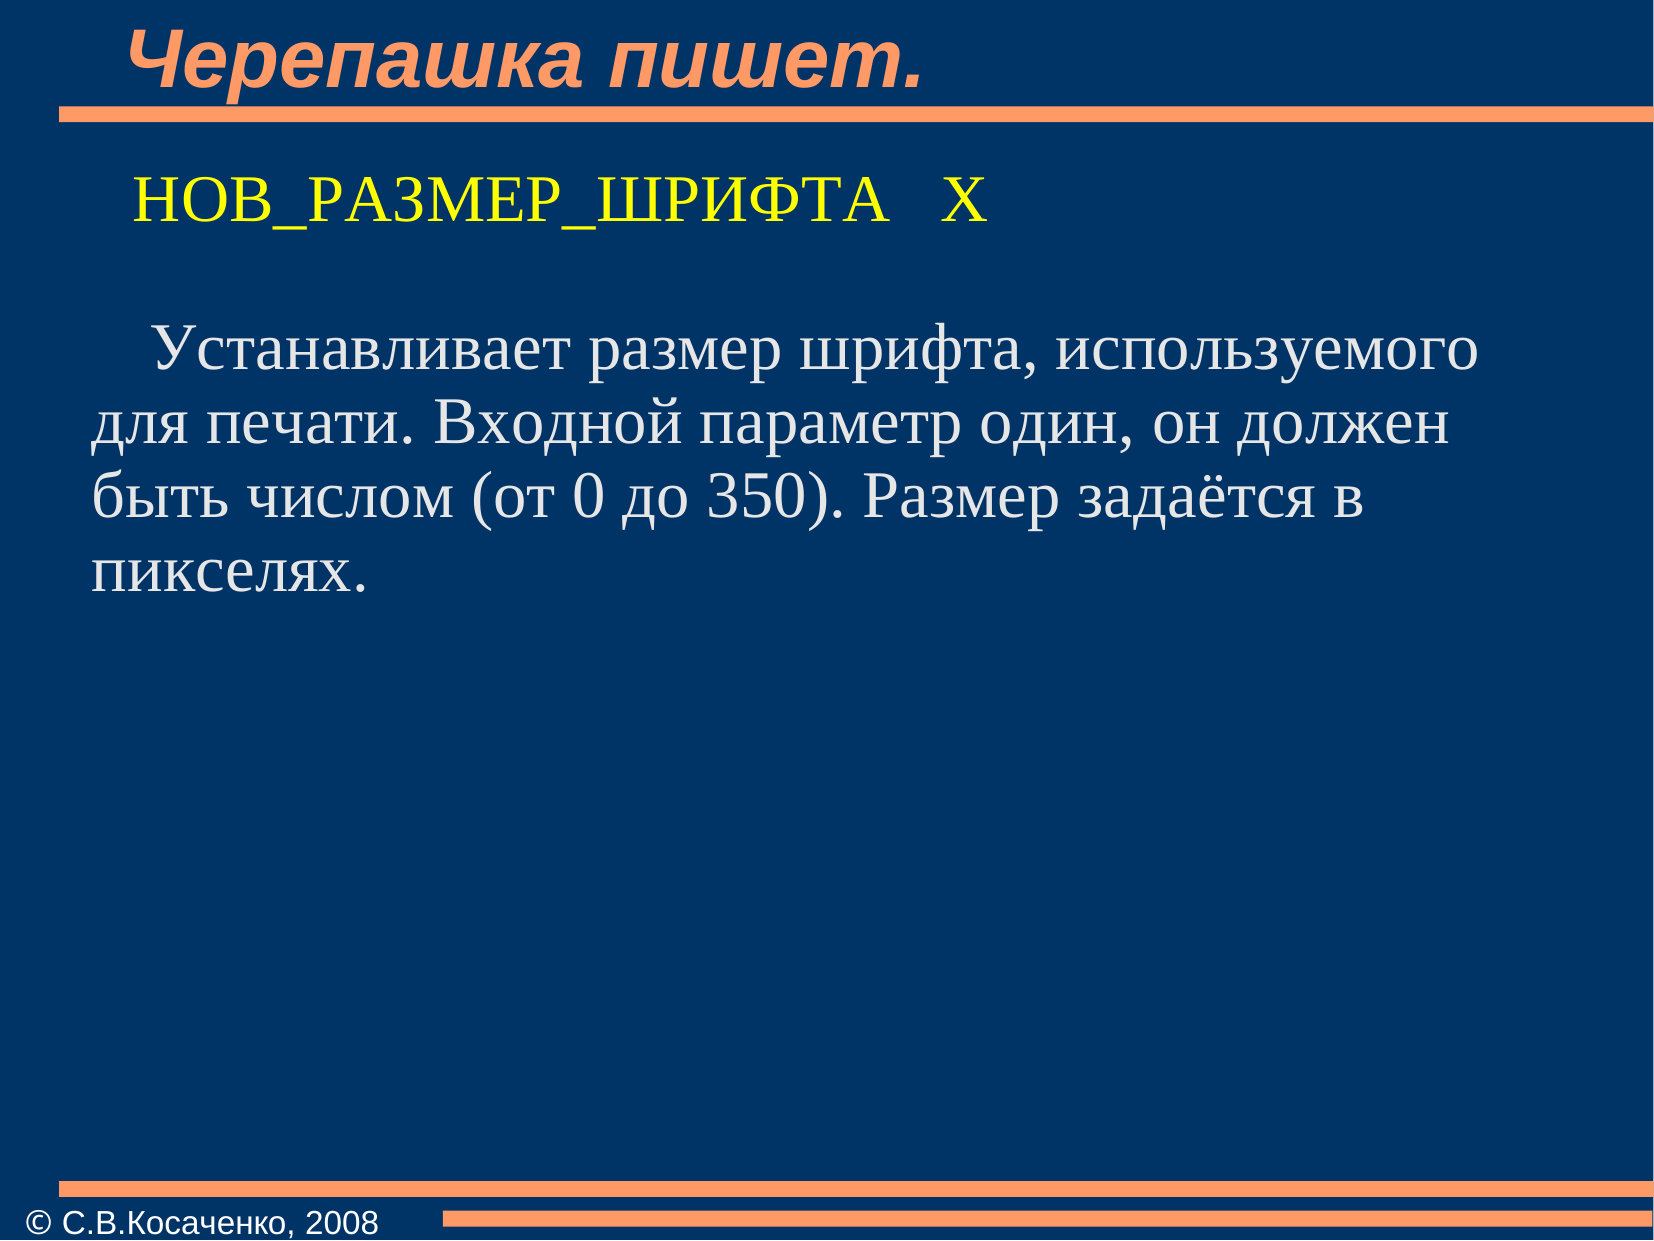

# Черепашка пишет.
НОВ_РАЗМЕР_ШРИФТА X
 Устанавливает размер шрифта, используемого для печати. Входной параметр один, он должен быть числом (от 0 до 350). Размер задаётся в пикселях.